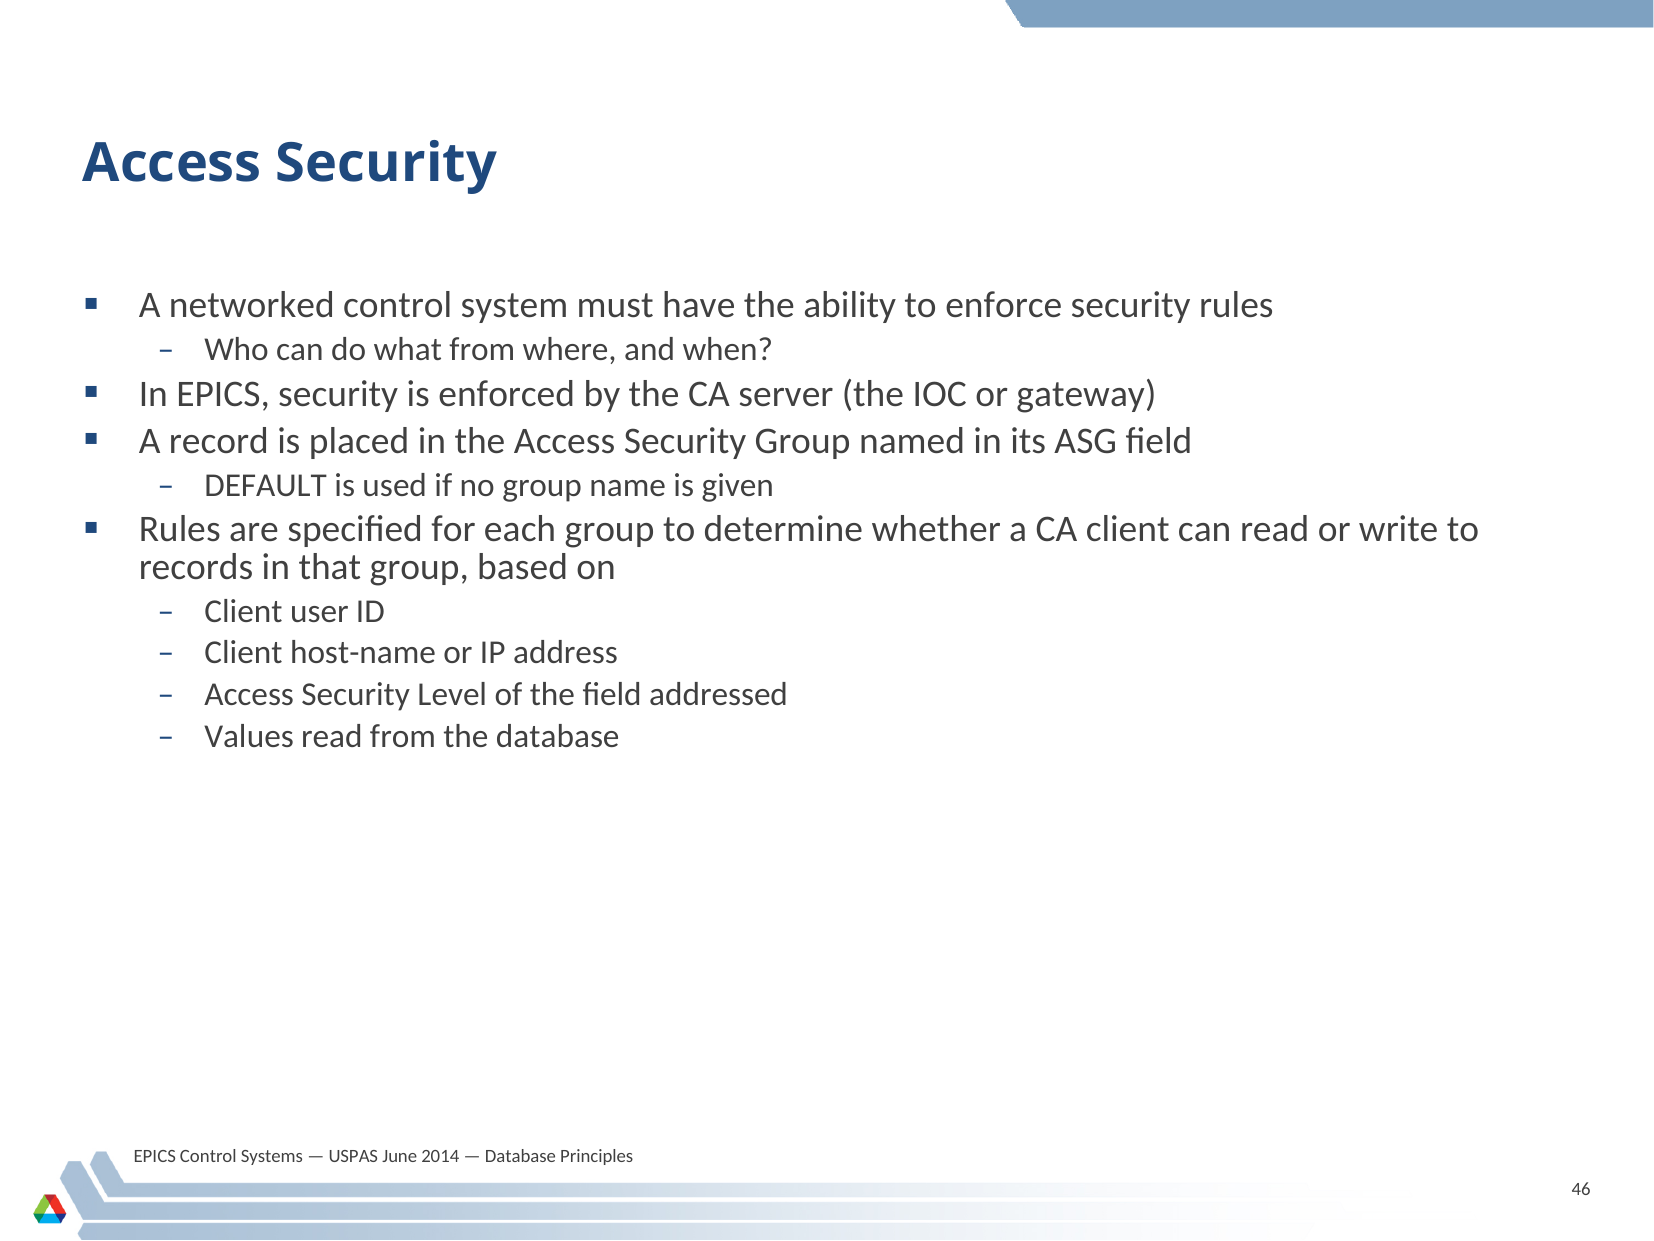

# Access Security
A networked control system must have the ability to enforce security rules
Who can do what from where, and when?
In EPICS, security is enforced by the CA server (the IOC or gateway)
A record is placed in the Access Security Group named in its ASG field
DEFAULT is used if no group name is given
Rules are specified for each group to determine whether a CA client can read or write to records in that group, based on
Client user ID
Client host-name or IP address
Access Security Level of the field addressed
Values read from the database
EPICS Control Systems — USPAS June 2014 — Database Principles
46